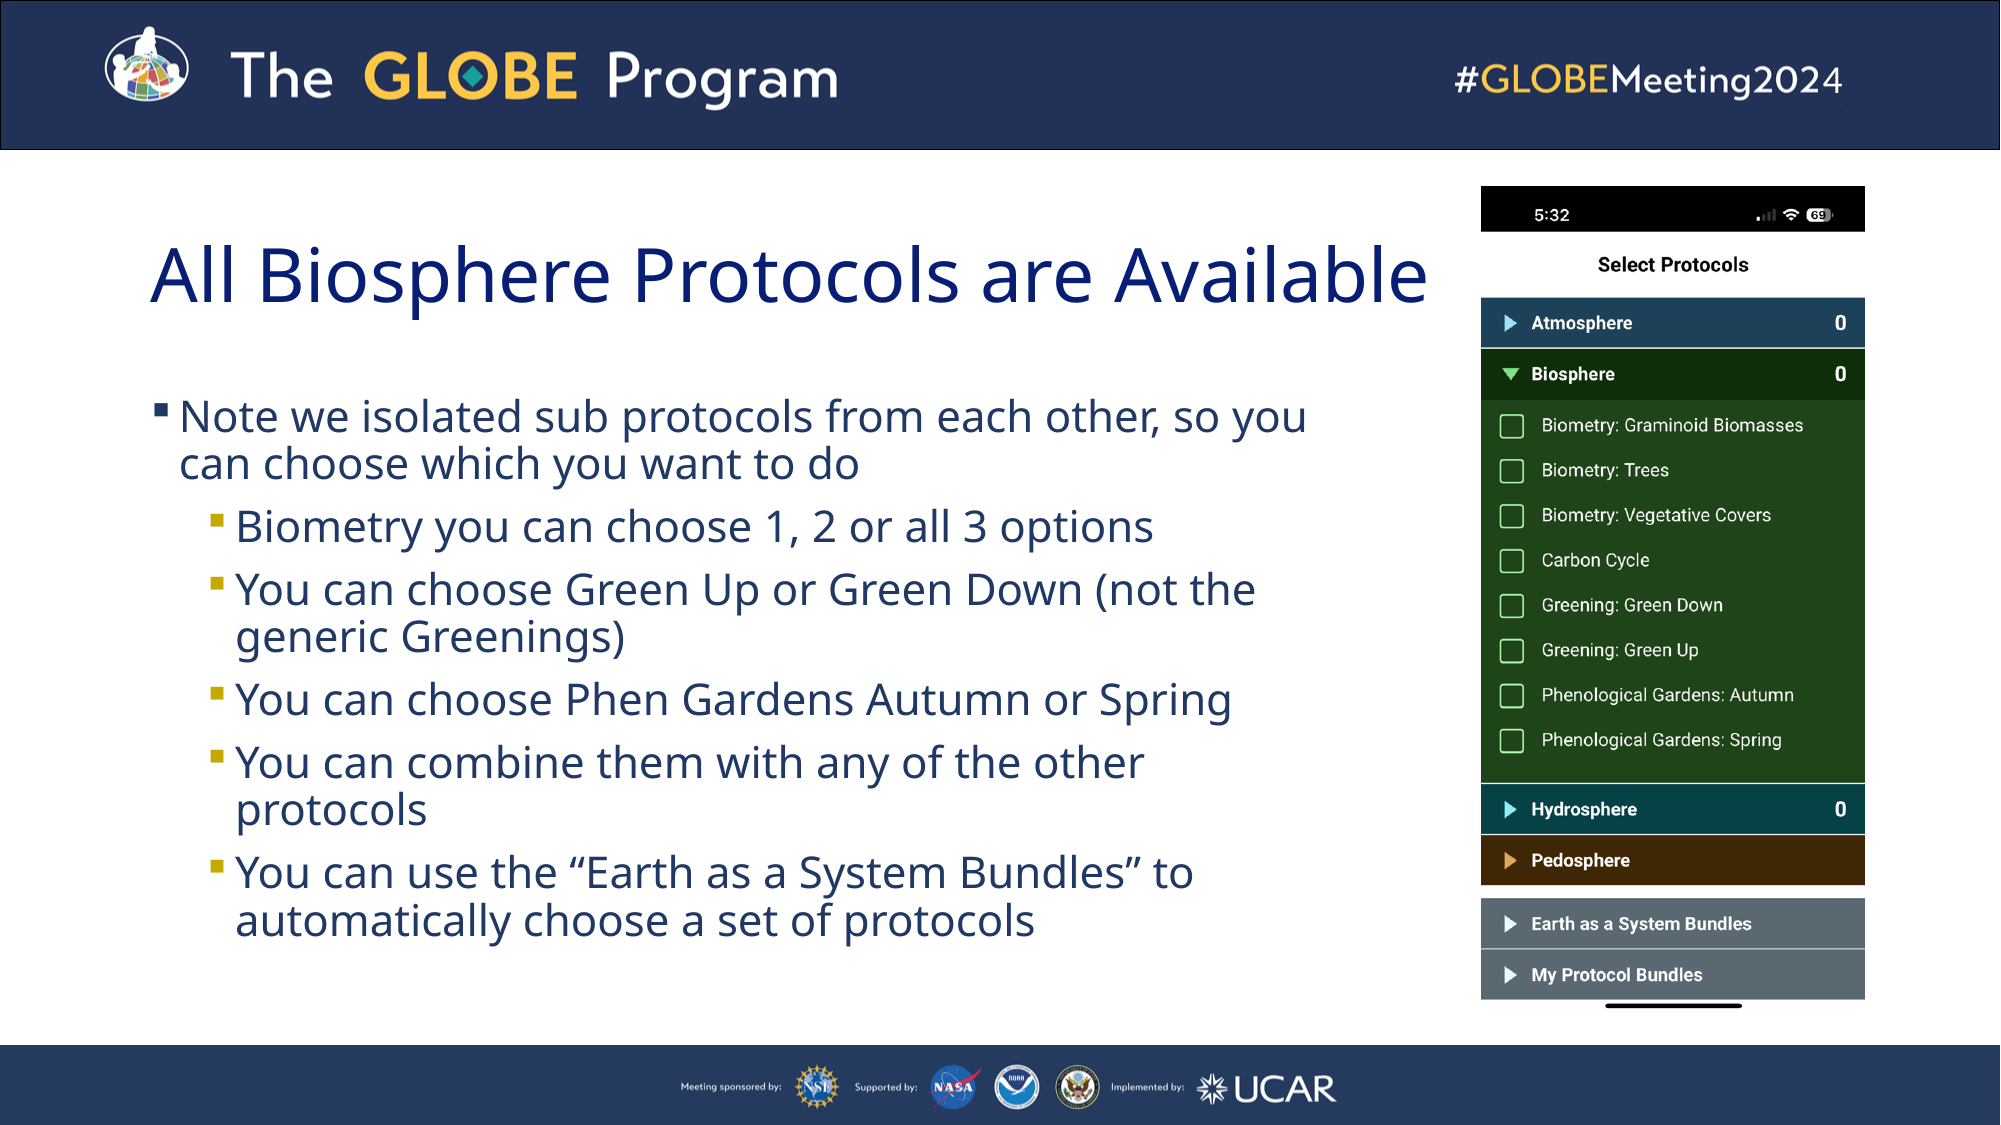

# All Biosphere Protocols are Available
Note we isolated sub protocols from each other, so you can choose which you want to do
Biometry you can choose 1, 2 or all 3 options
You can choose Green Up or Green Down (not the generic Greenings)
You can choose Phen Gardens Autumn or Spring
You can combine them with any of the other protocols
You can use the “Earth as a System Bundles” to automatically choose a set of protocols